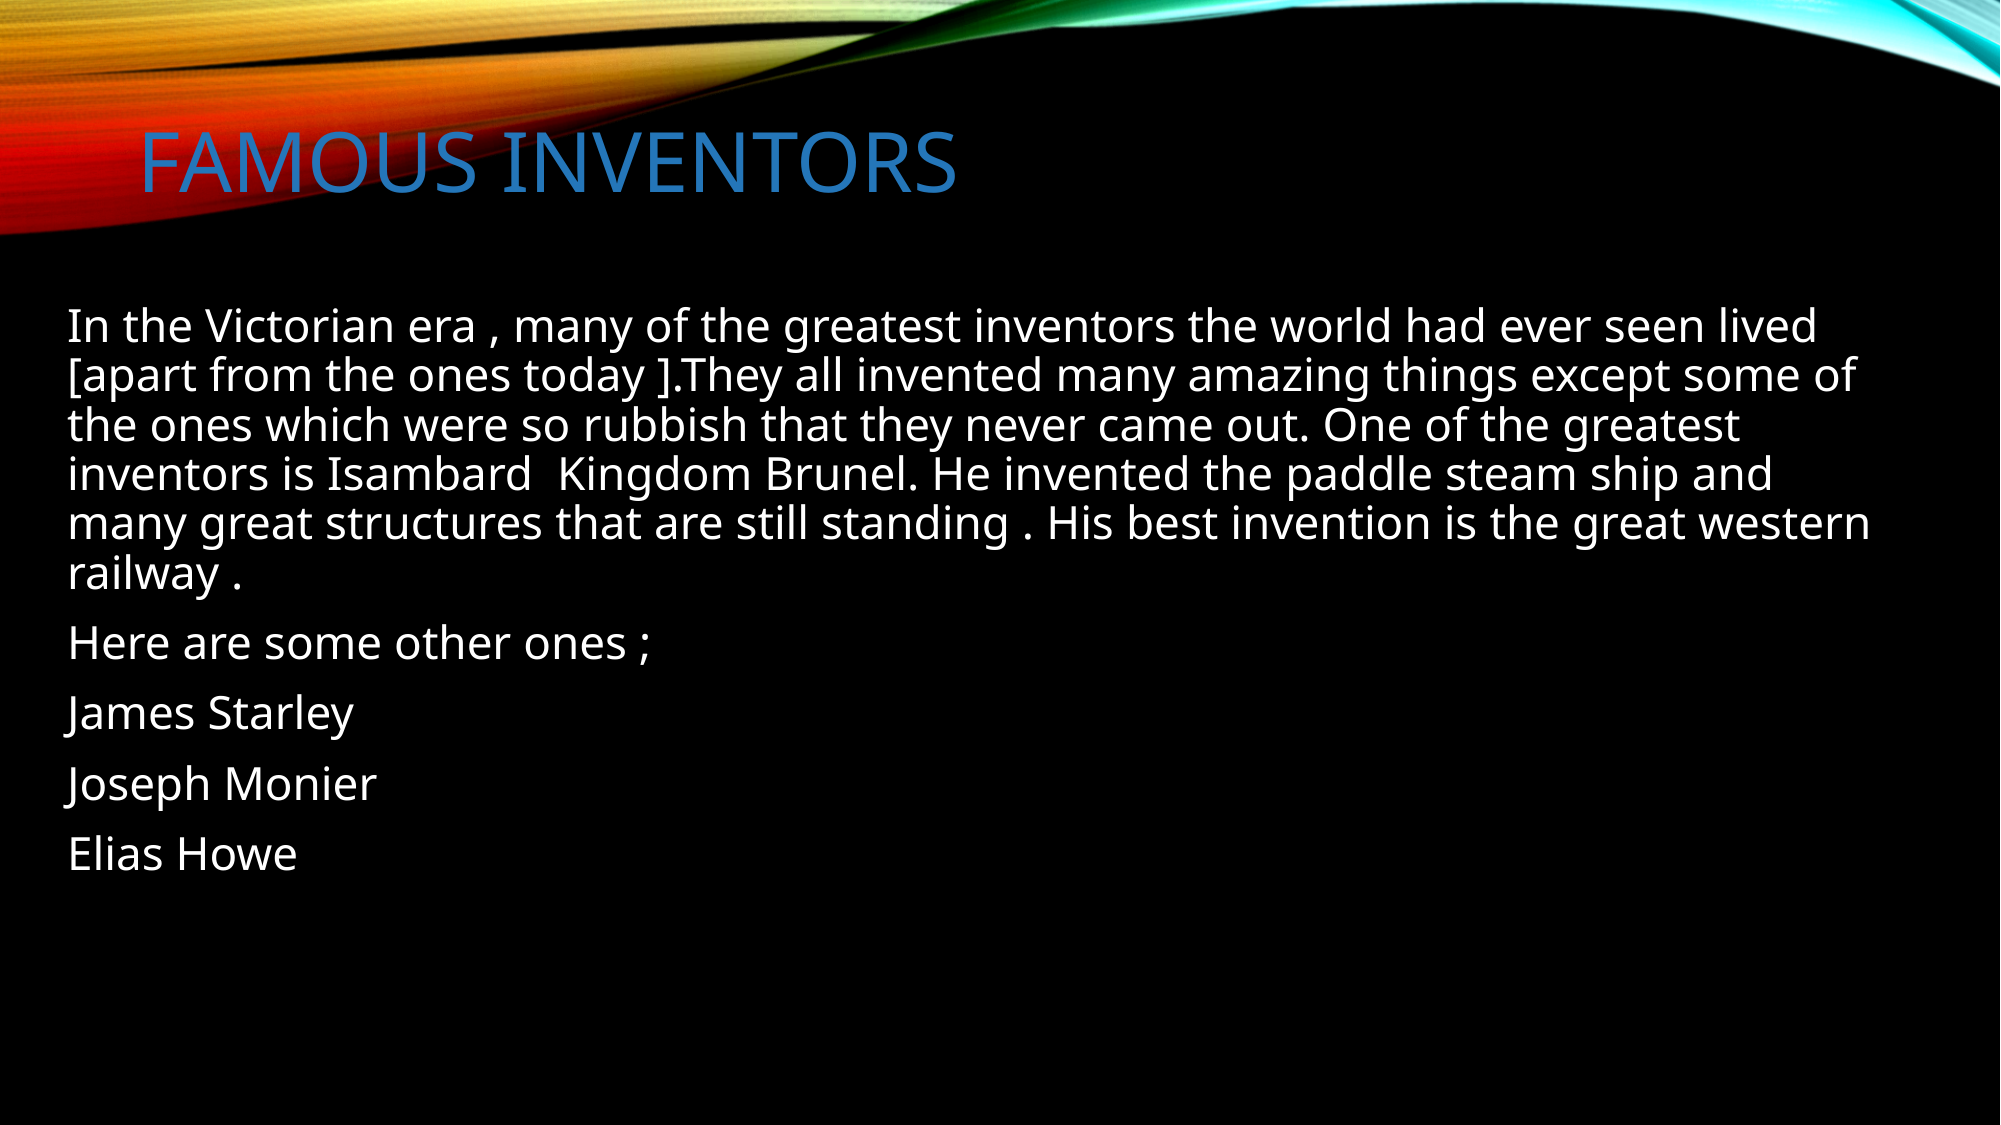

# FAMOUS INVENTORS
In the Victorian era , many of the greatest inventors the world had ever seen lived [apart from the ones today ].They all invented many amazing things except some of the ones which were so rubbish that they never came out. One of the greatest inventors is Isambard Kingdom Brunel. He invented the paddle steam ship and many great structures that are still standing . His best invention is the great western railway .
Here are some other ones ;
James Starley
Joseph Monier
Elias Howe